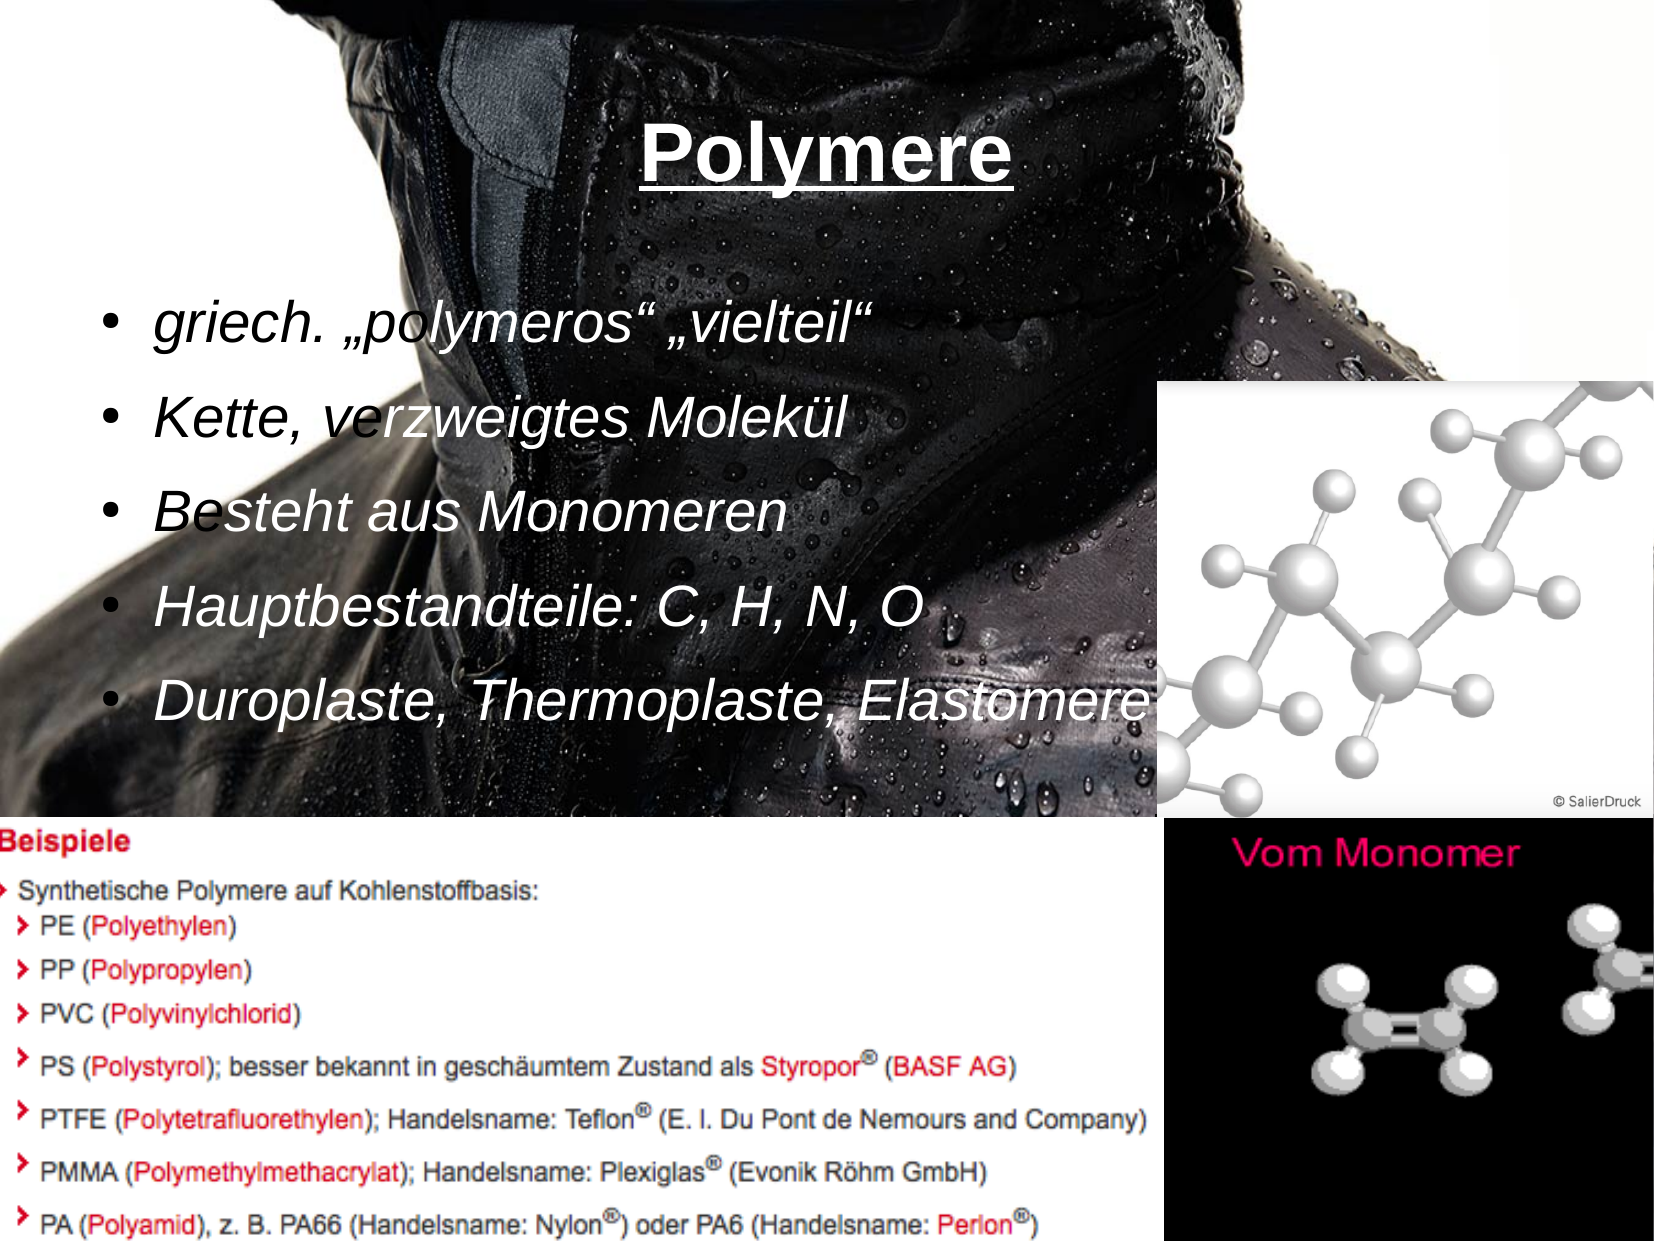

# Polymere
griech. „polymeros“ „vielteil“
Kette, verzweigtes Molekül
Besteht aus Monomeren
Hauptbestandteile: C, H, N, O
Duroplaste, Thermoplaste, Elastomere